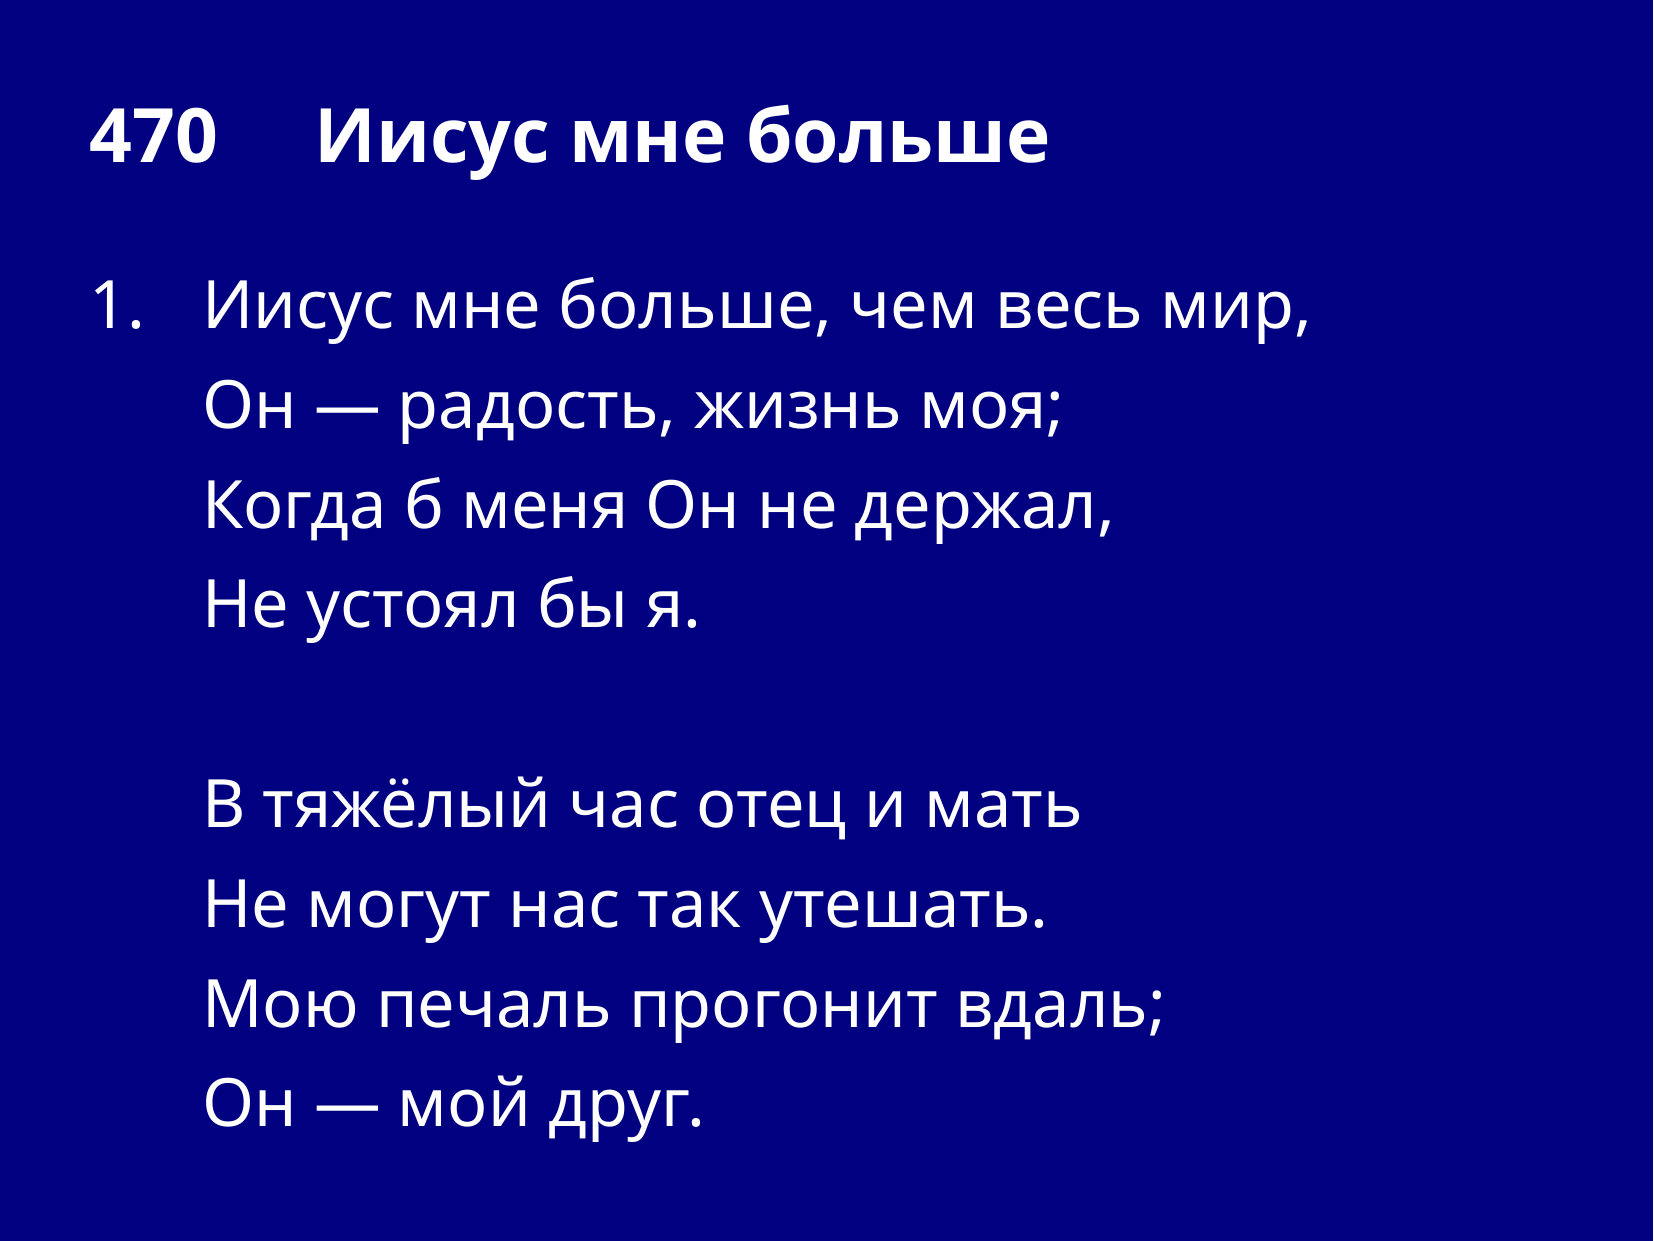

470	Иисус мне больше
1.	Иисус мне больше, чем весь мир,
	Он — радость, жизнь моя;
	Когда б меня Он не держал,
	Не устоял бы я.
	В тяжёлый час отец и мать
	Не могут нас так утешать.
	Мою печаль прогонит вдаль;
	Он — мой друг.